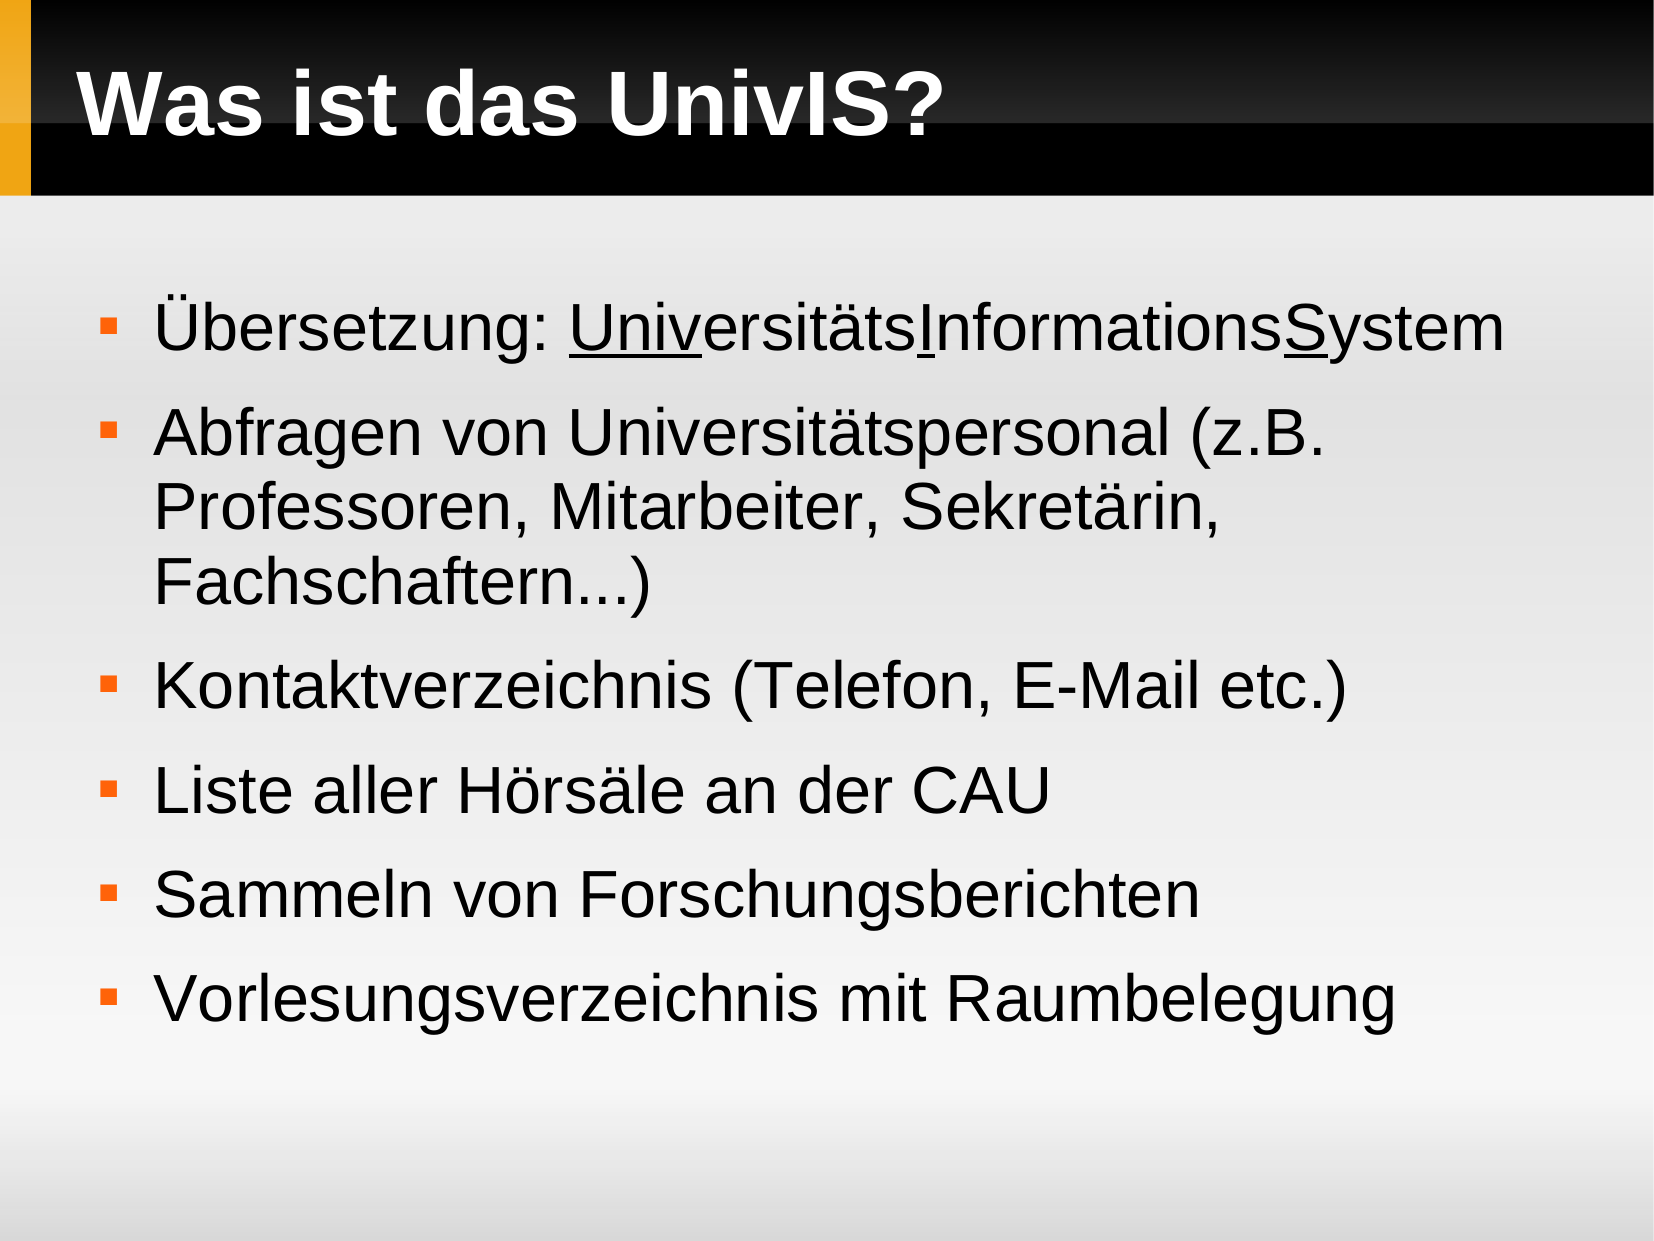

# Was ist das UnivIS?
Übersetzung: UniversitätsInformationsSystem
Abfragen von Universitätspersonal (z.B. Professoren, Mitarbeiter, Sekretärin, Fachschaftern...)
Kontaktverzeichnis (Telefon, E-Mail etc.)
Liste aller Hörsäle an der CAU
Sammeln von Forschungsberichten
Vorlesungsverzeichnis mit Raumbelegung